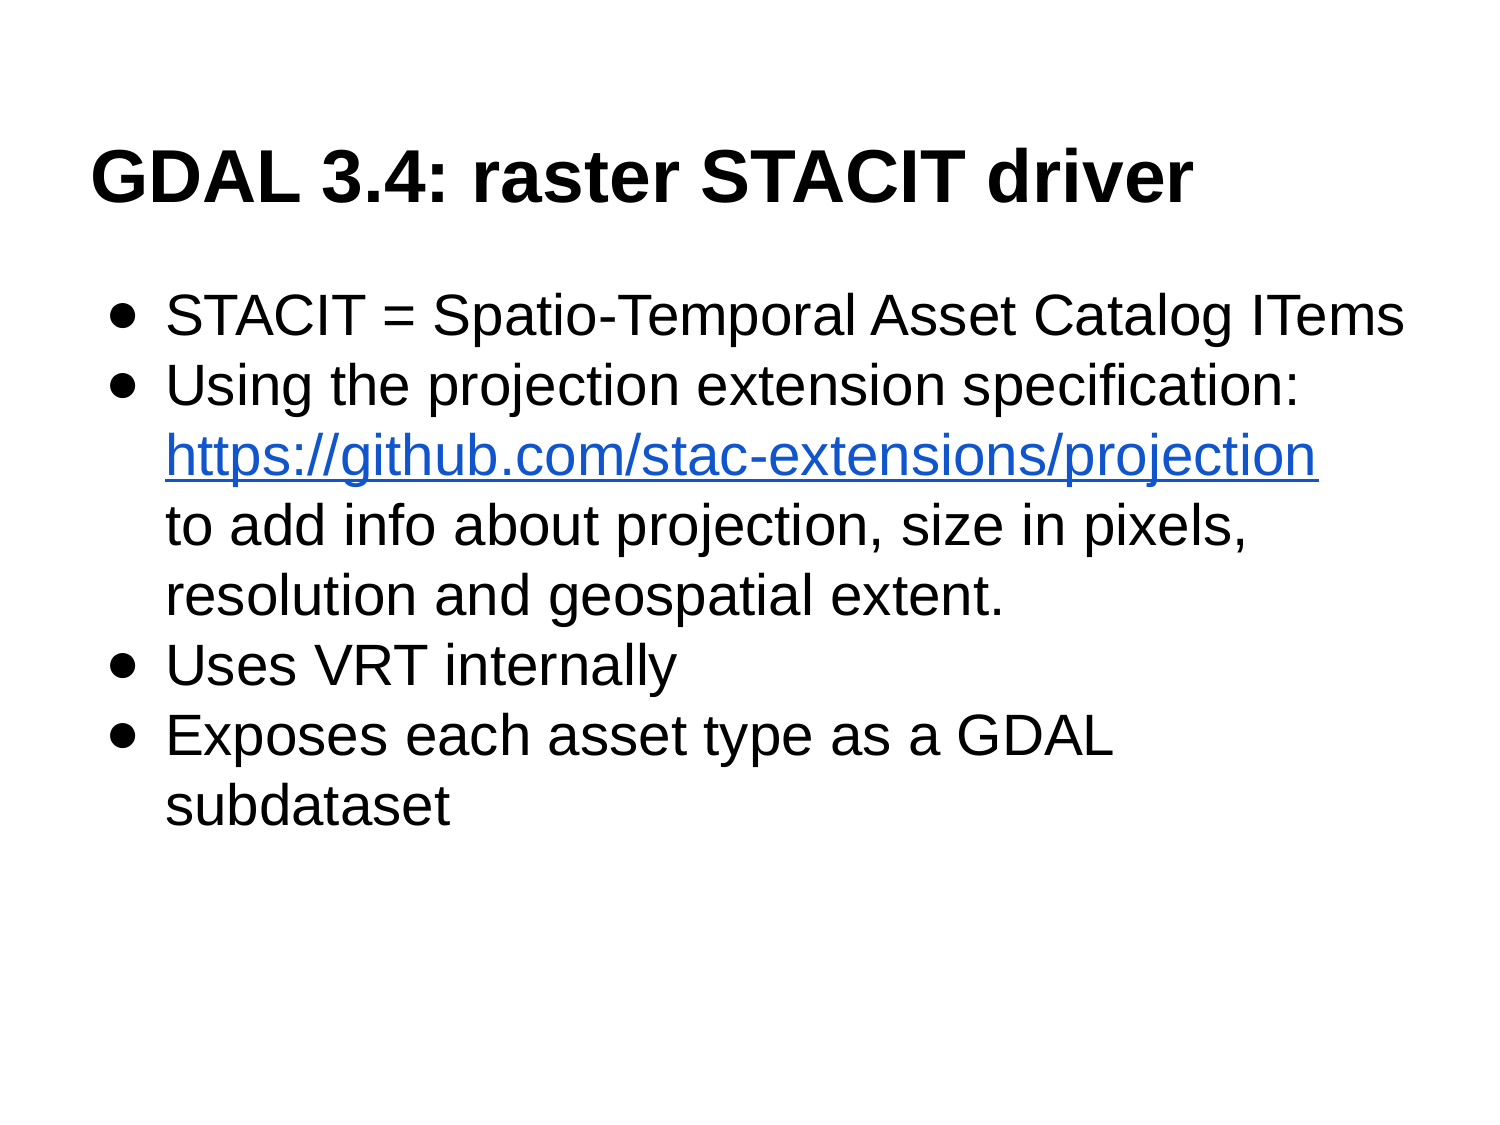

# GDAL 3.4: raster STACIT driver
STACIT = Spatio-Temporal Asset Catalog ITems
Using the projection extension specification:
https://github.com/stac-extensions/projection
to add info about projection, size in pixels, resolution and geospatial extent.
Uses VRT internally
Exposes each asset type as a GDAL subdataset